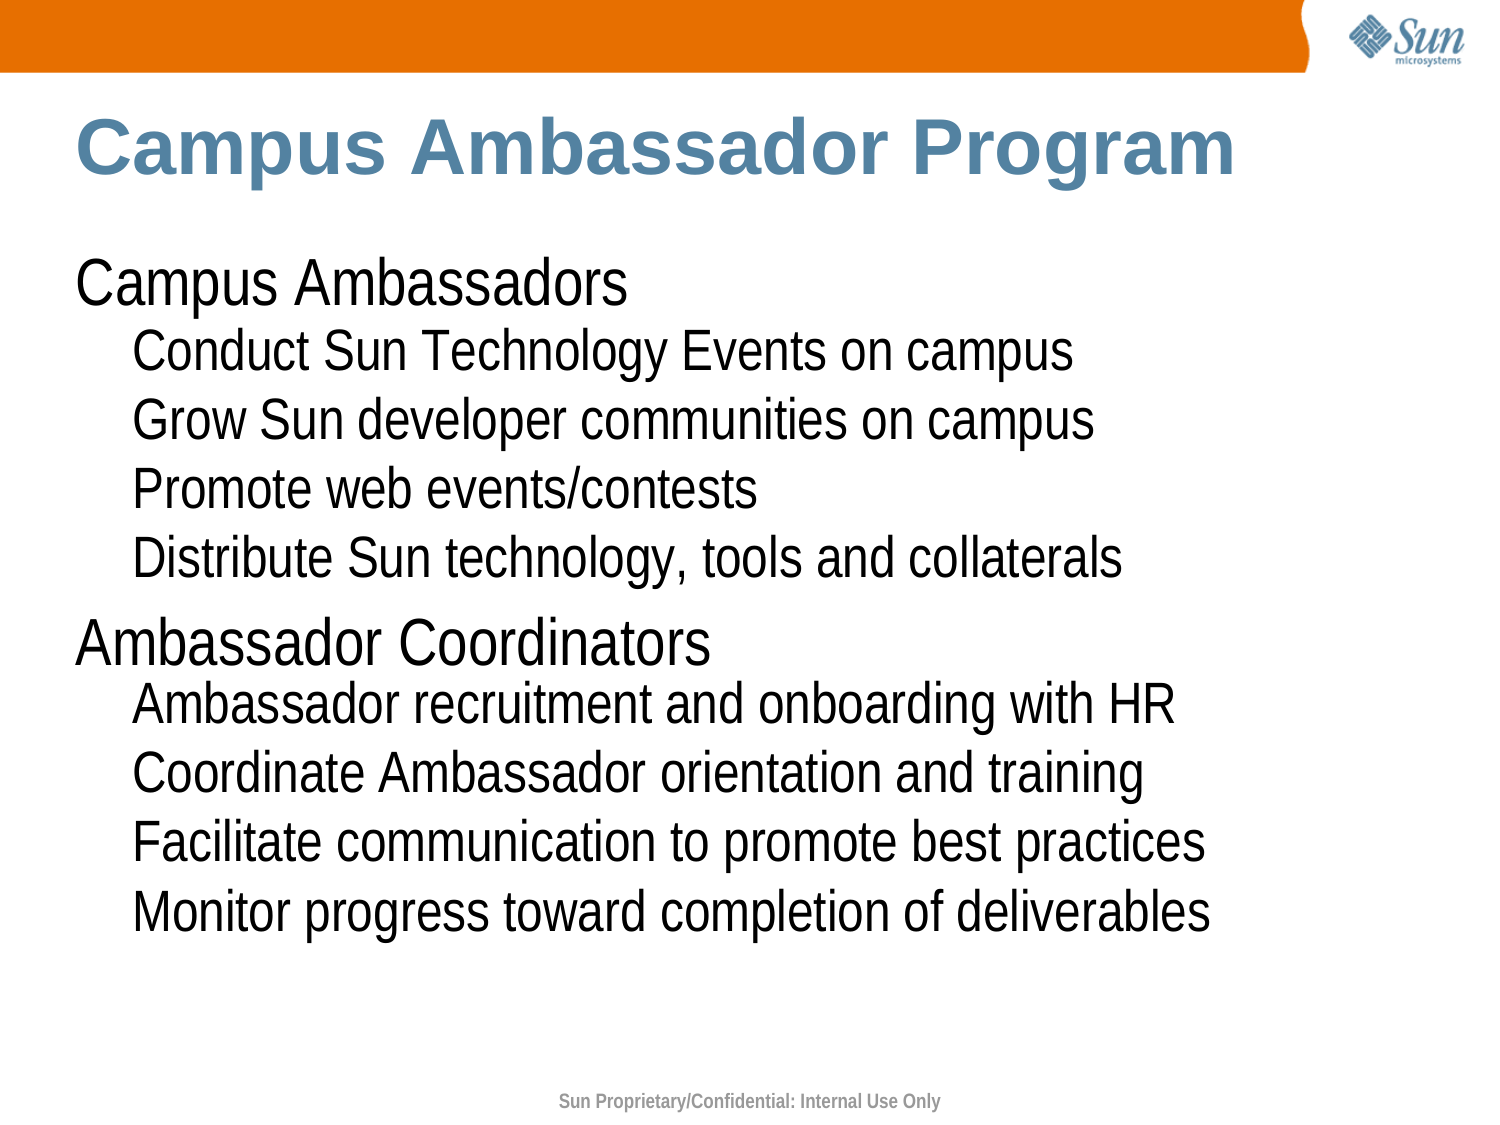

# Campus Ambassador Program
Campus Ambassadors
Conduct Sun Technology Events on campus
Grow Sun developer communities on campus
Promote web events/contests
Distribute Sun technology, tools and collaterals
Ambassador Coordinators
Ambassador recruitment and onboarding with HR
Coordinate Ambassador orientation and training
Facilitate communication to promote best practices
Monitor progress toward completion of deliverables